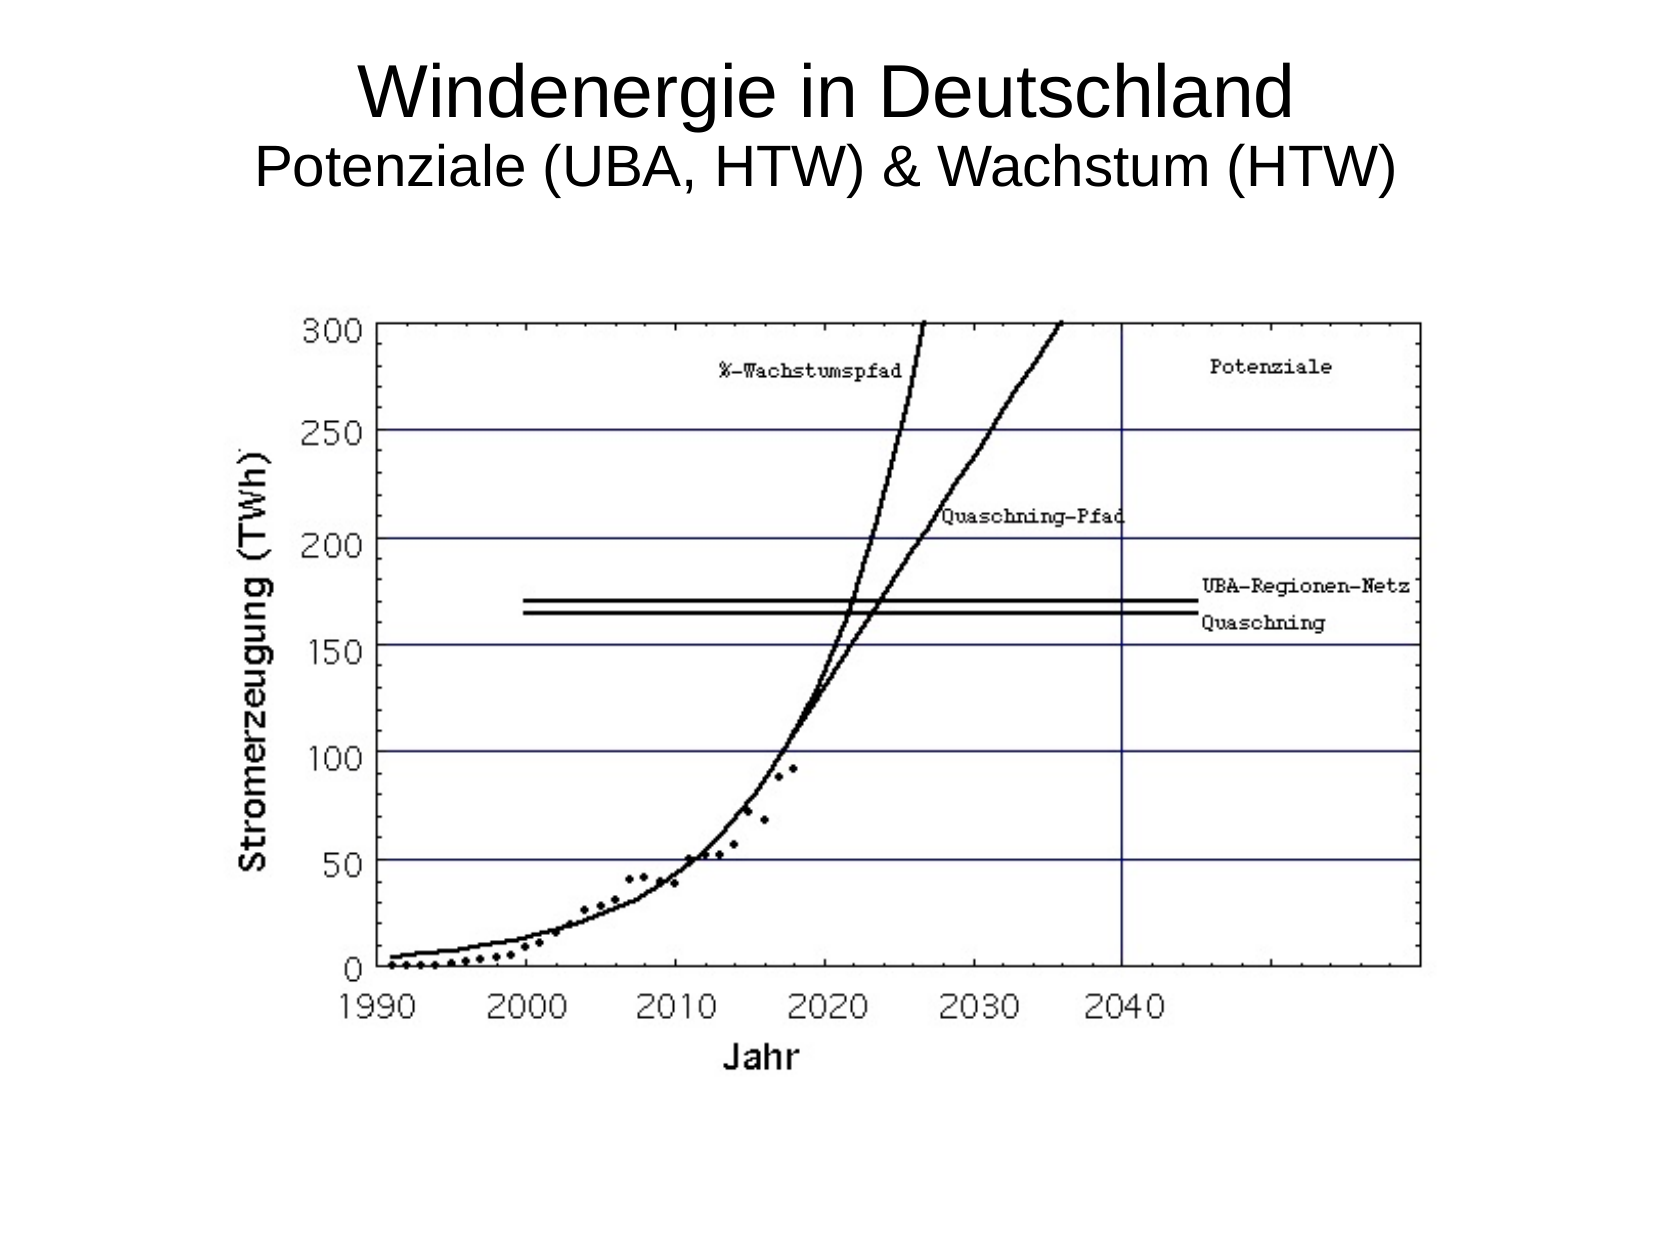

# Windenergie in Deutschland Potenziale (UBA, HTW) & Wachstum (HTW)